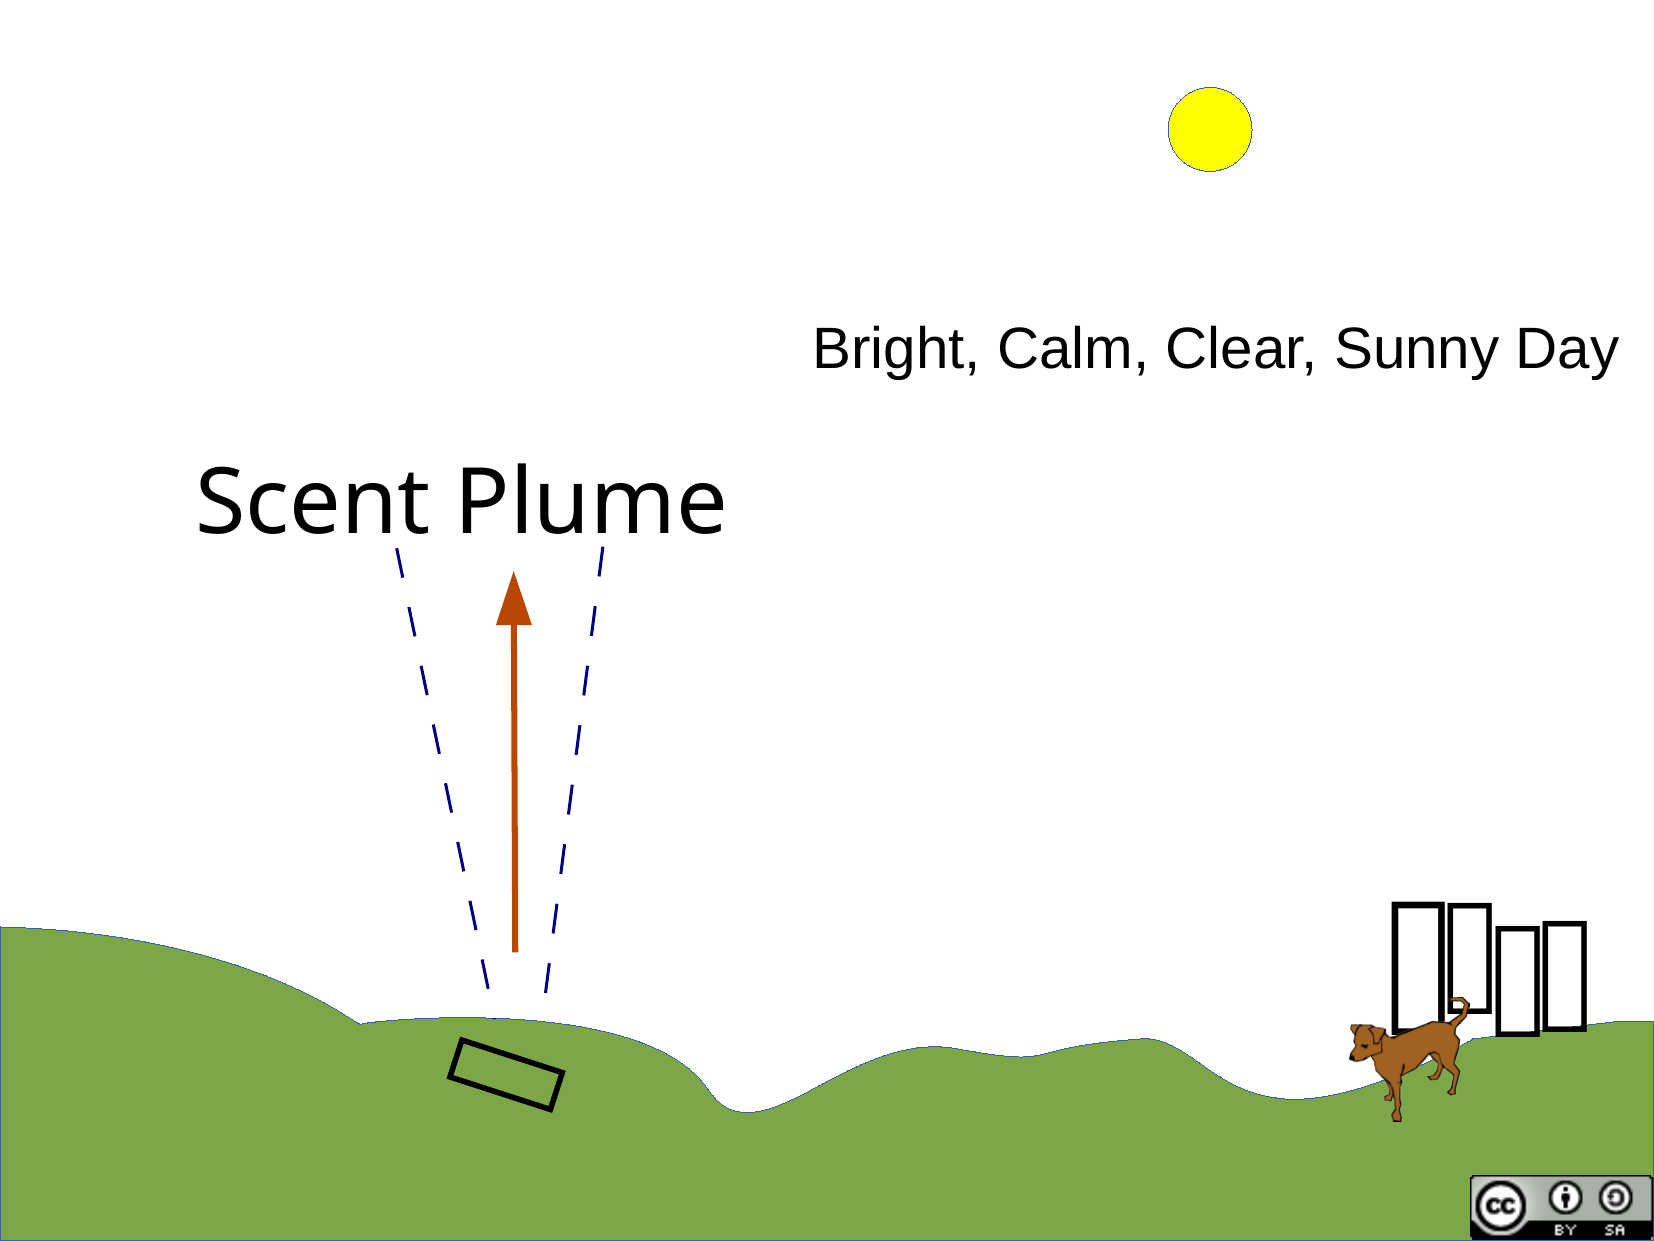

Bright, Calm, Clear, Sunny Day
Scent Plume




